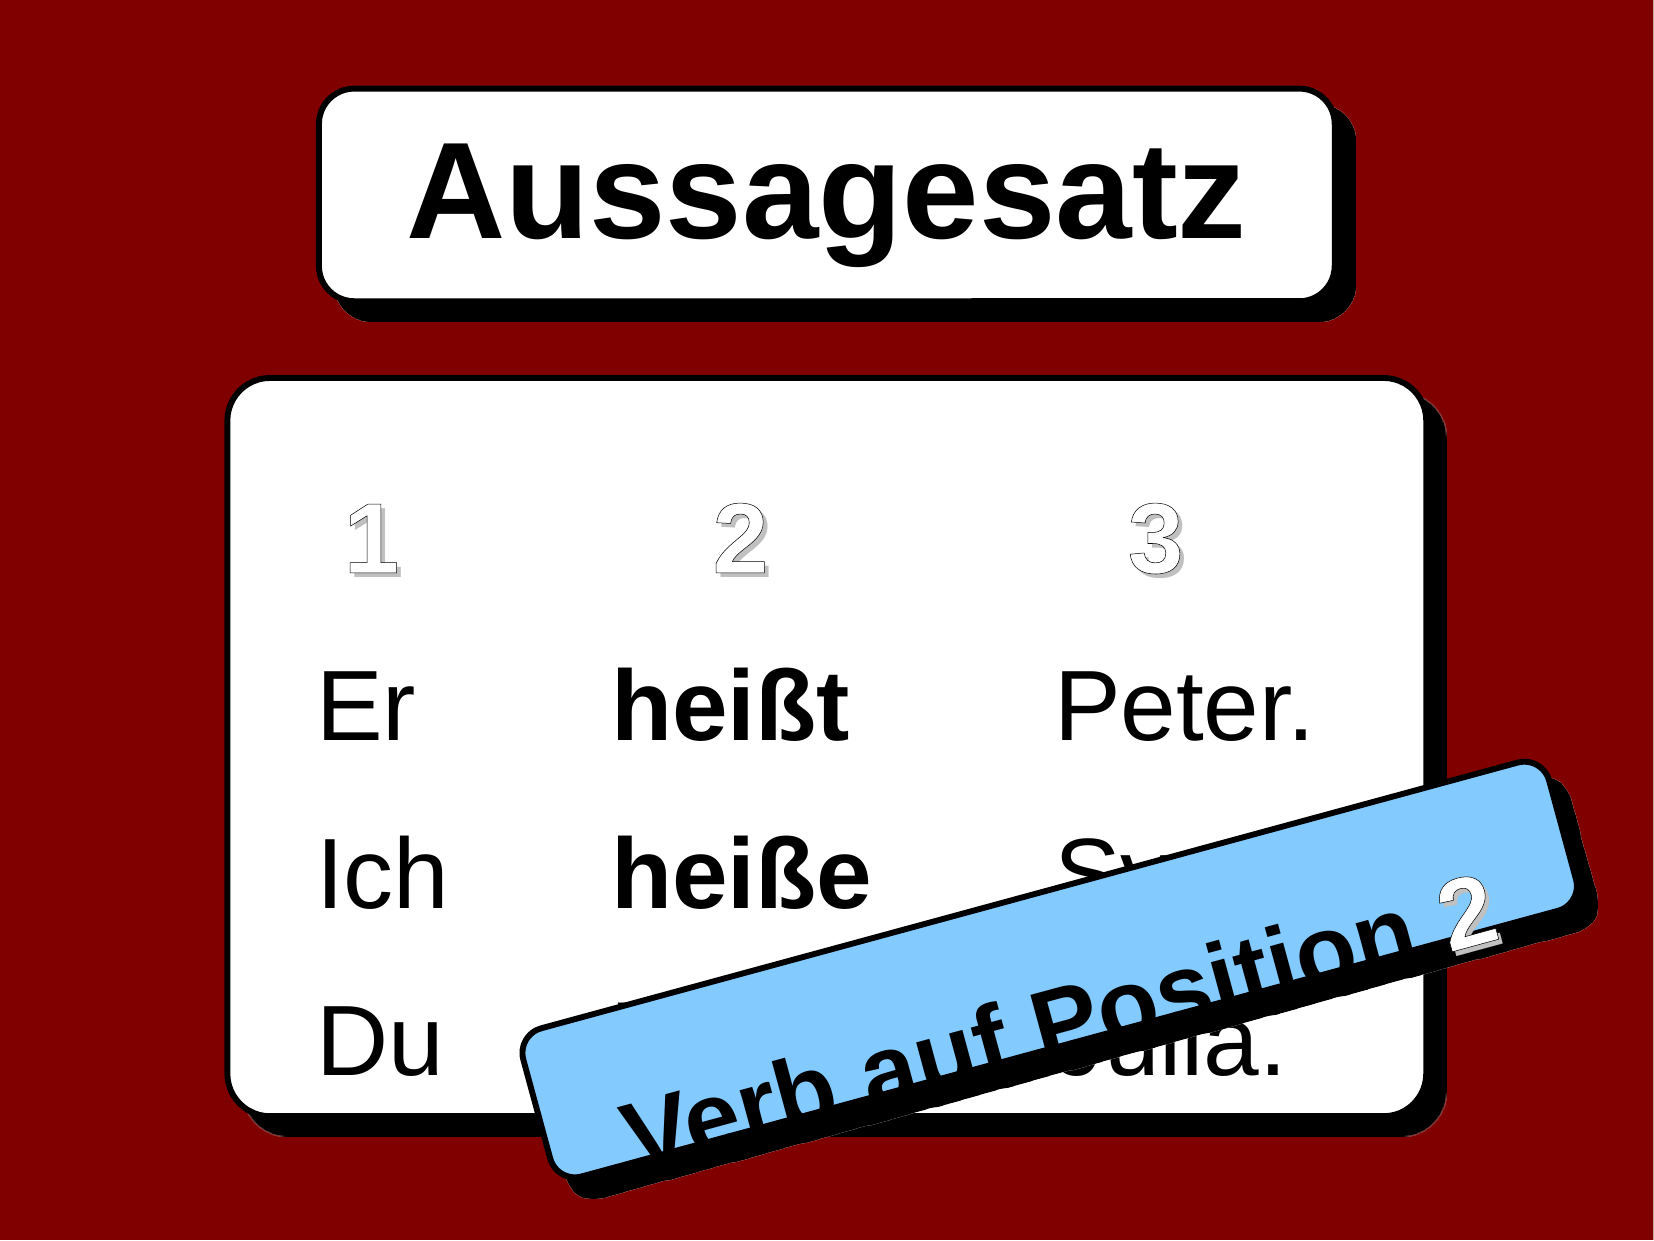

Aussagesatz
 1				 2					3
Er			heißt			Peter.
Ich			heiße			Sven.
Du			heißt			Julia.
Verb auf Position 2